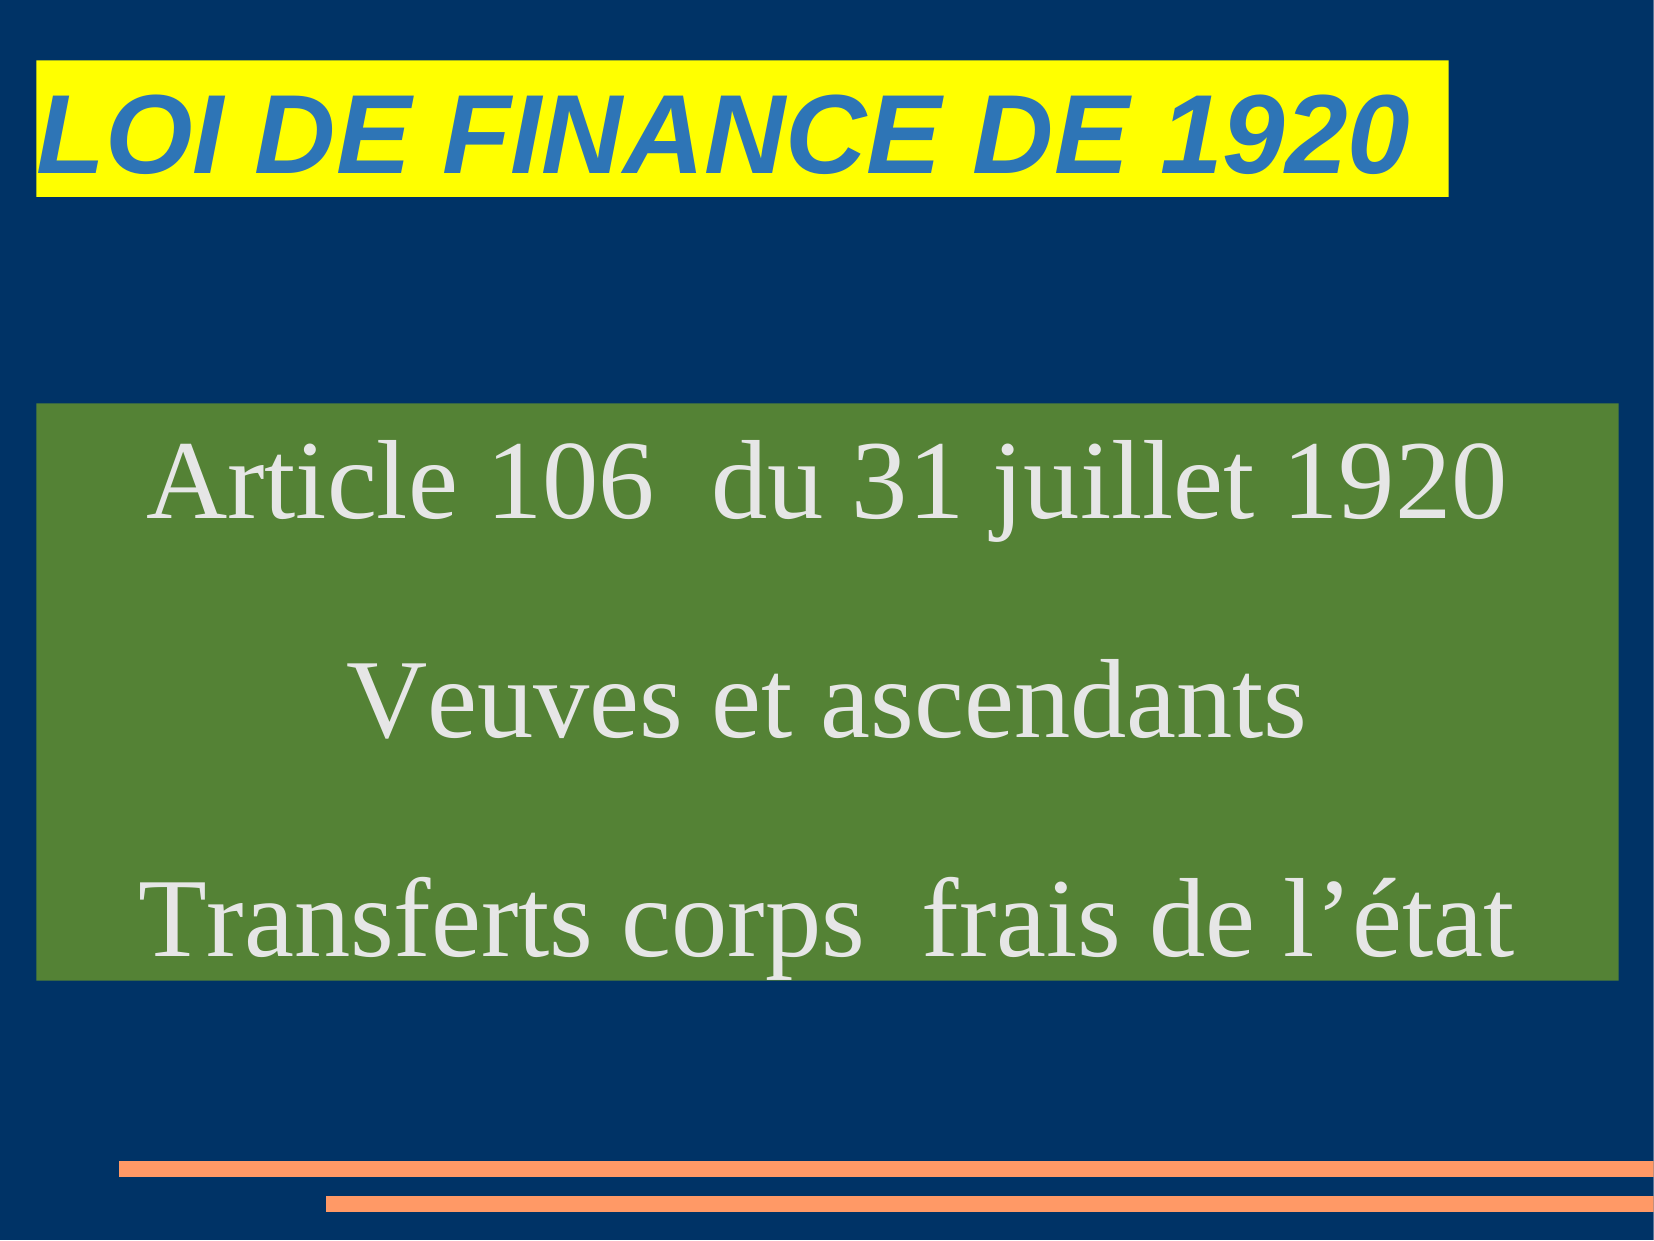

# LOI DE FINANCE DE 1920
Article 106 du 31 juillet 1920
Veuves et ascendants
Transferts corps frais de l’état